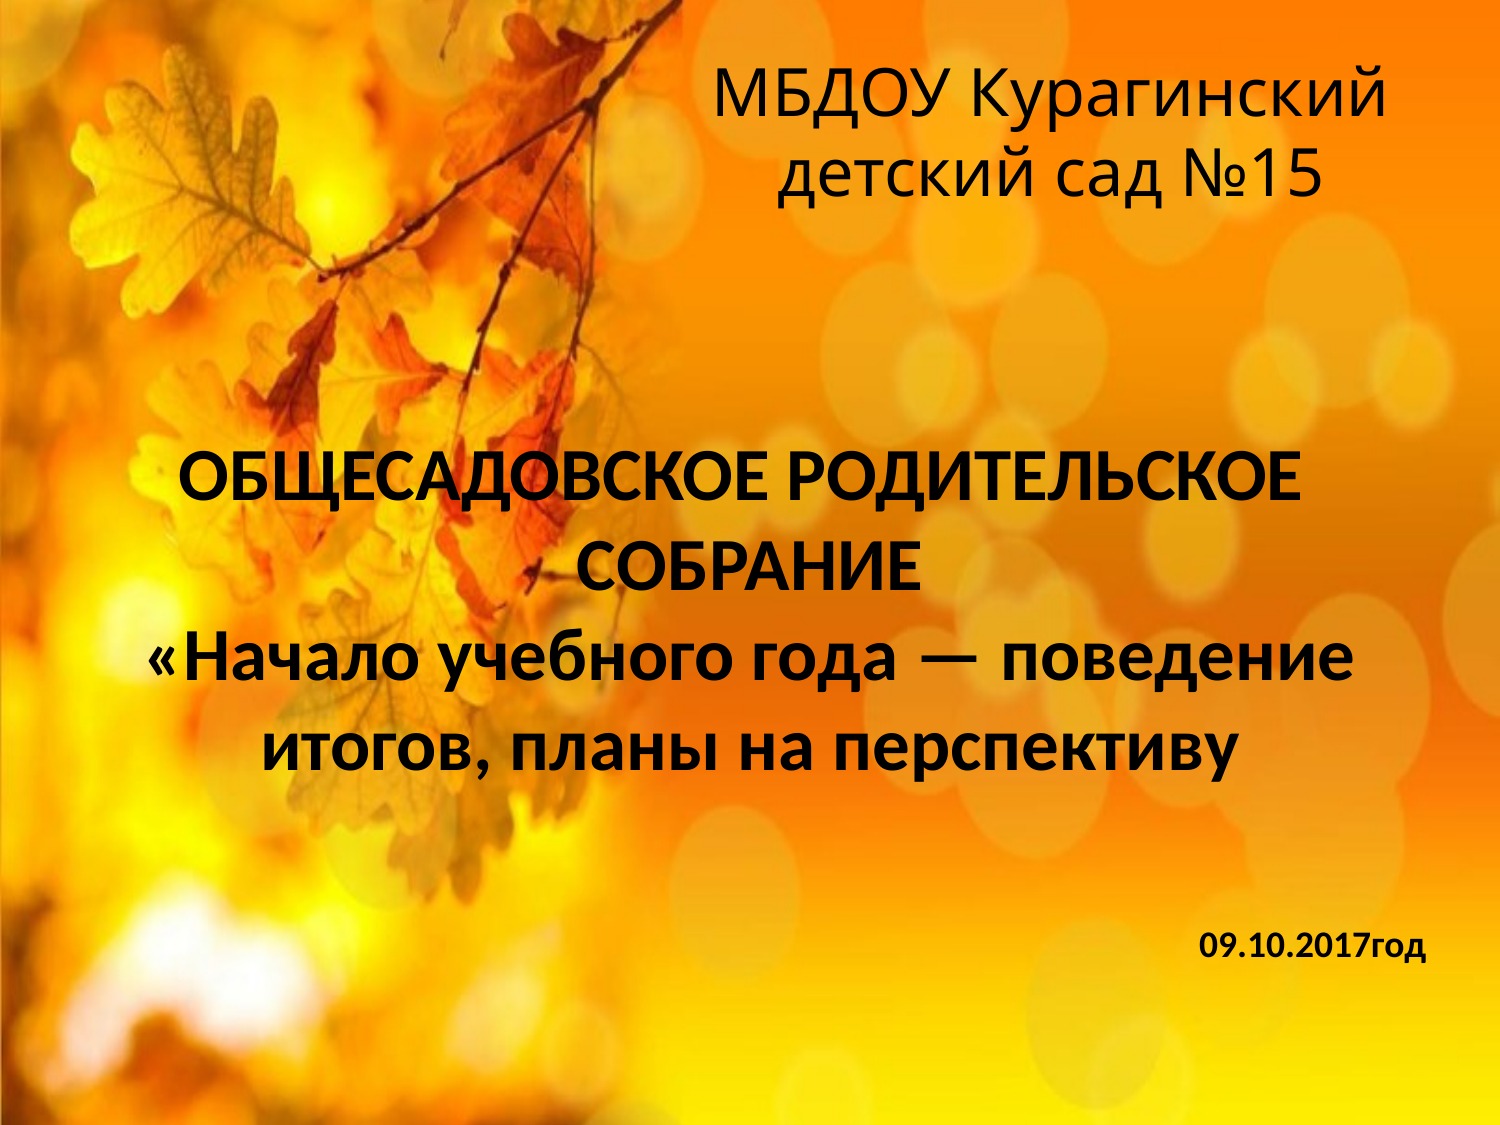

МБДОУ Курагинский детский сад №15
#
ОБЩЕСАДОВСКОЕ РОДИТЕЛЬСКОЕ СОБРАНИЕ
«Начало учебного года — поведение итогов, планы на перспективу
09.10.2017год